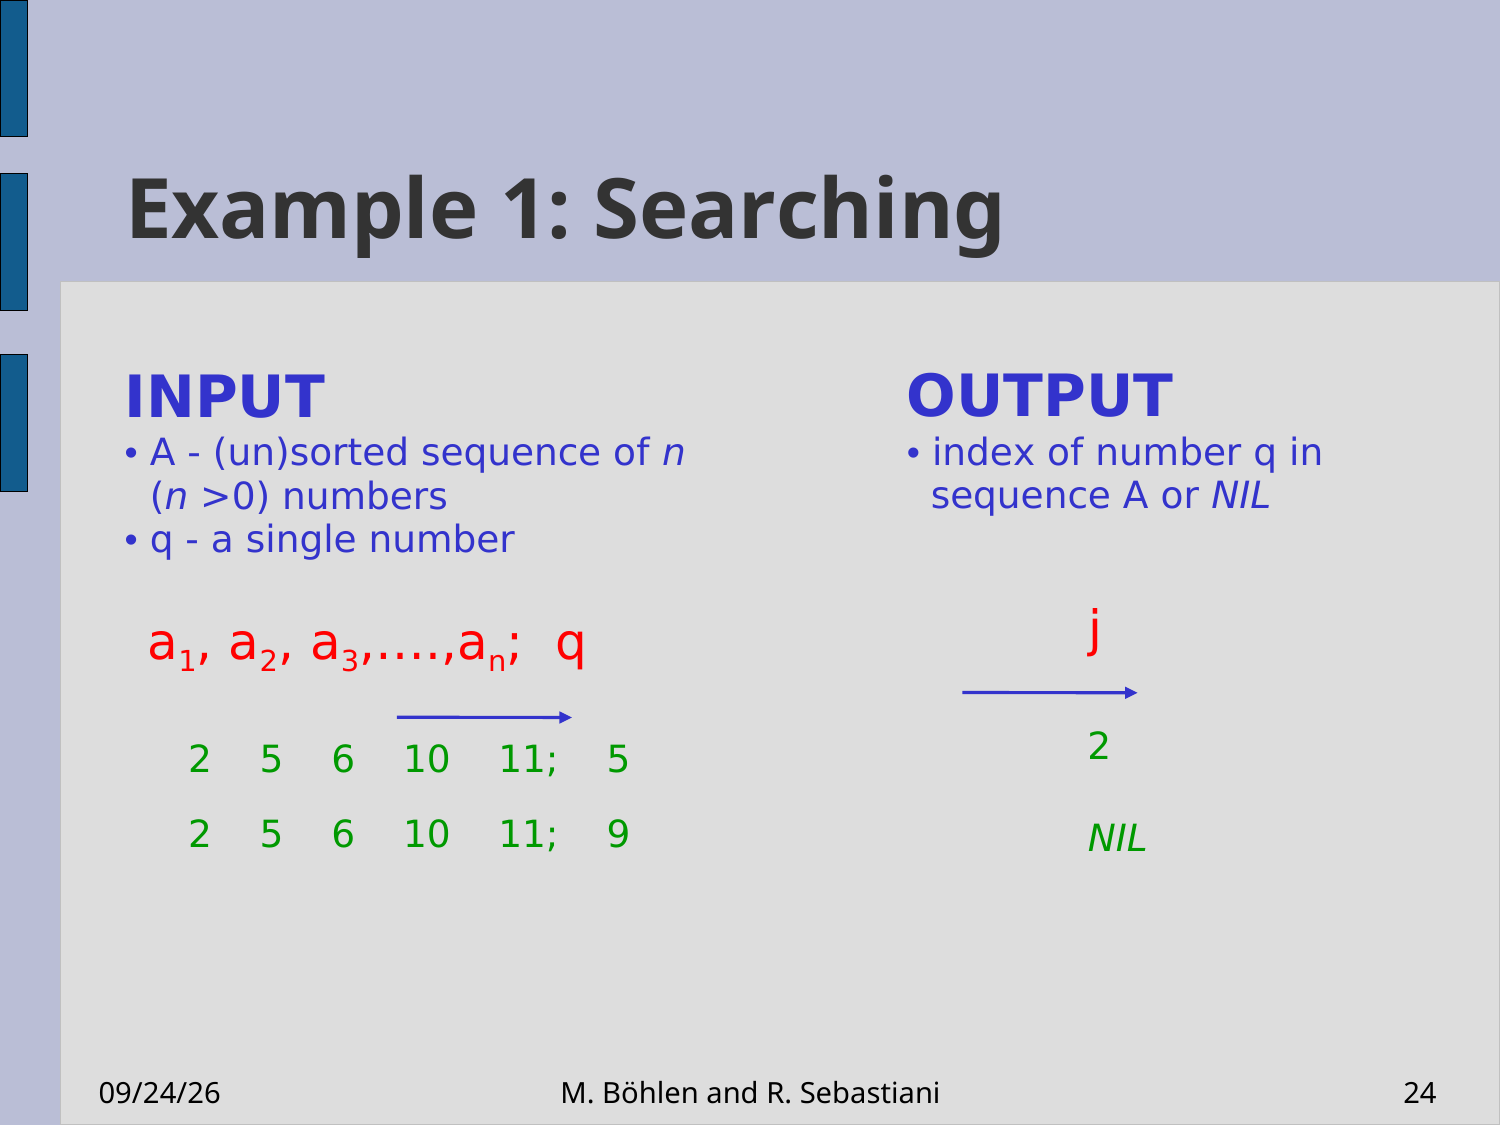

# Example 1: Searching
OUTPUT
 index of number q in
 sequence A or NIL
INPUT
 A - (un)sorted sequence of n
 (n >0) numbers
 q - a single number
j
a1, a2, a3,….,an; q
 2
2 5 6 10 11; 5
2 5 6 10 11; 9
 NIL
M. Böhlen and R. Sebastiani
24